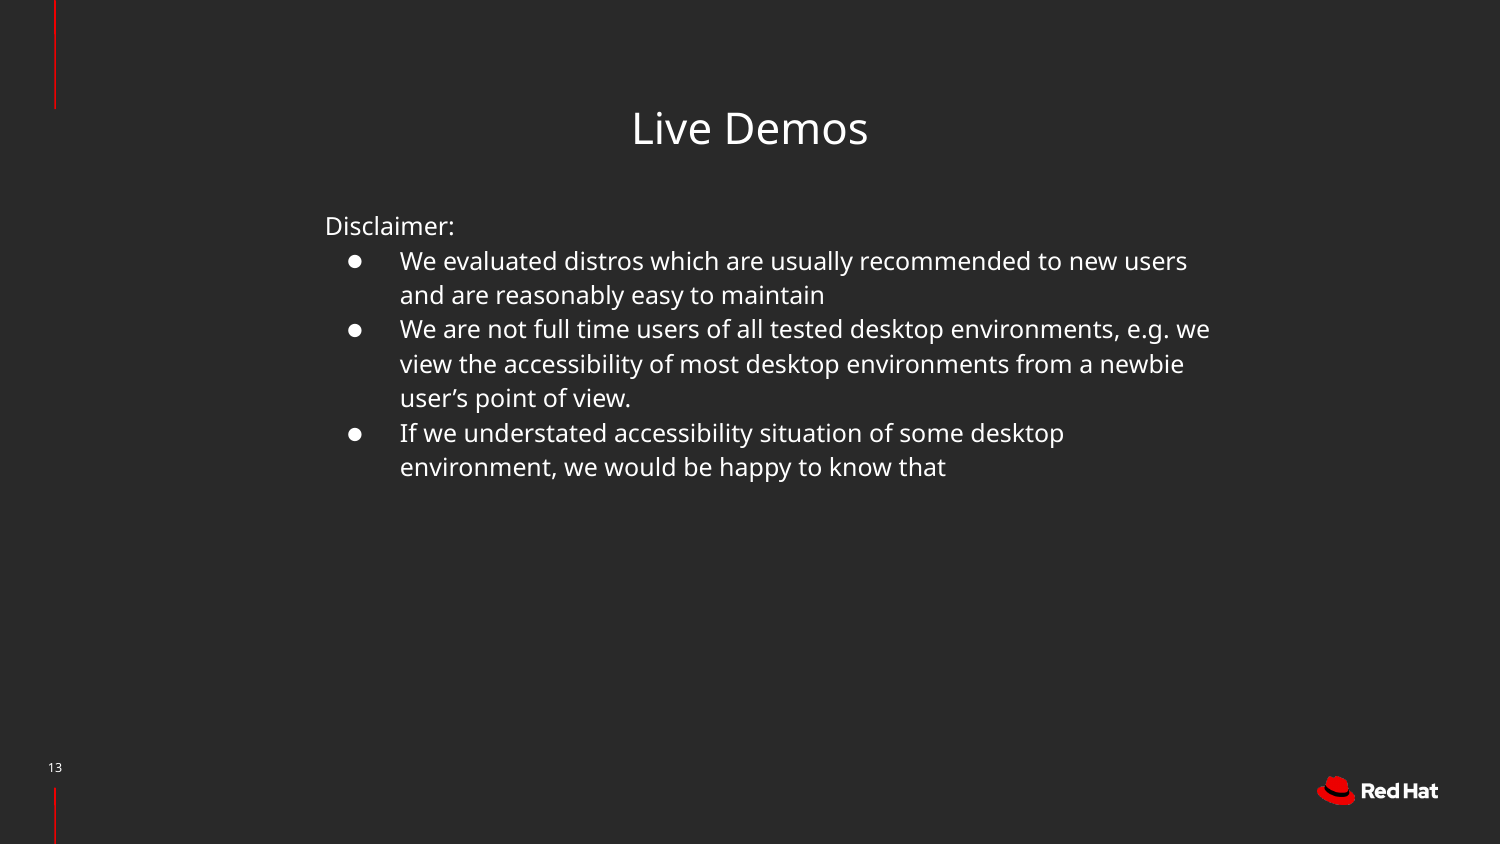

Live Demos
# Disclaimer:
We evaluated distros which are usually recommended to new users and are reasonably easy to maintain
We are not full time users of all tested desktop environments, e.g. we view the accessibility of most desktop environments from a newbie user’s point of view.
If we understated accessibility situation of some desktop environment, we would be happy to know that